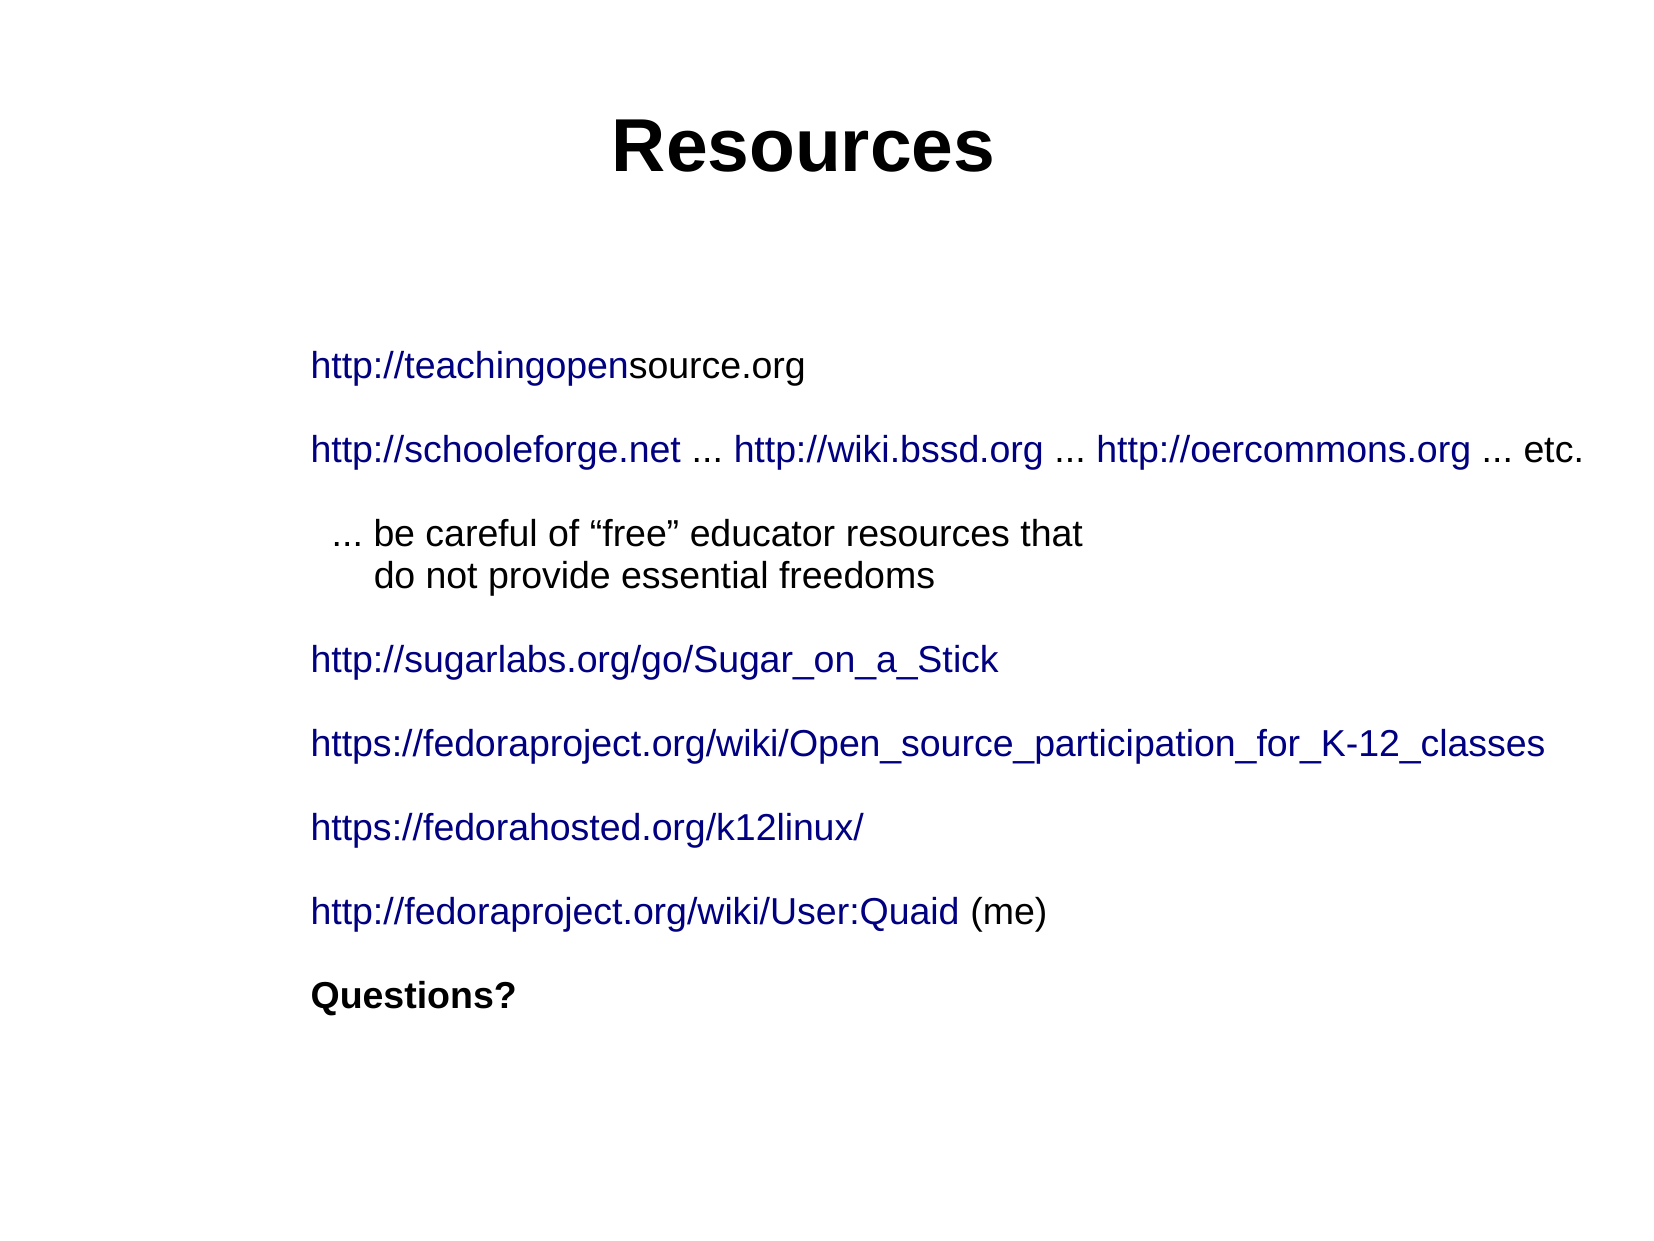

Resources
http://teachingopensource.org
http://schooleforge.net ... http://wiki.bssd.org ... http://oercommons.org ... etc.
 ... be careful of “free” educator resources that
 do not provide essential freedoms
http://sugarlabs.org/go/Sugar_on_a_Stick
https://fedoraproject.org/wiki/Open_source_participation_for_K-12_classes
https://fedorahosted.org/k12linux/
http://fedoraproject.org/wiki/User:Quaid (me)
Questions?